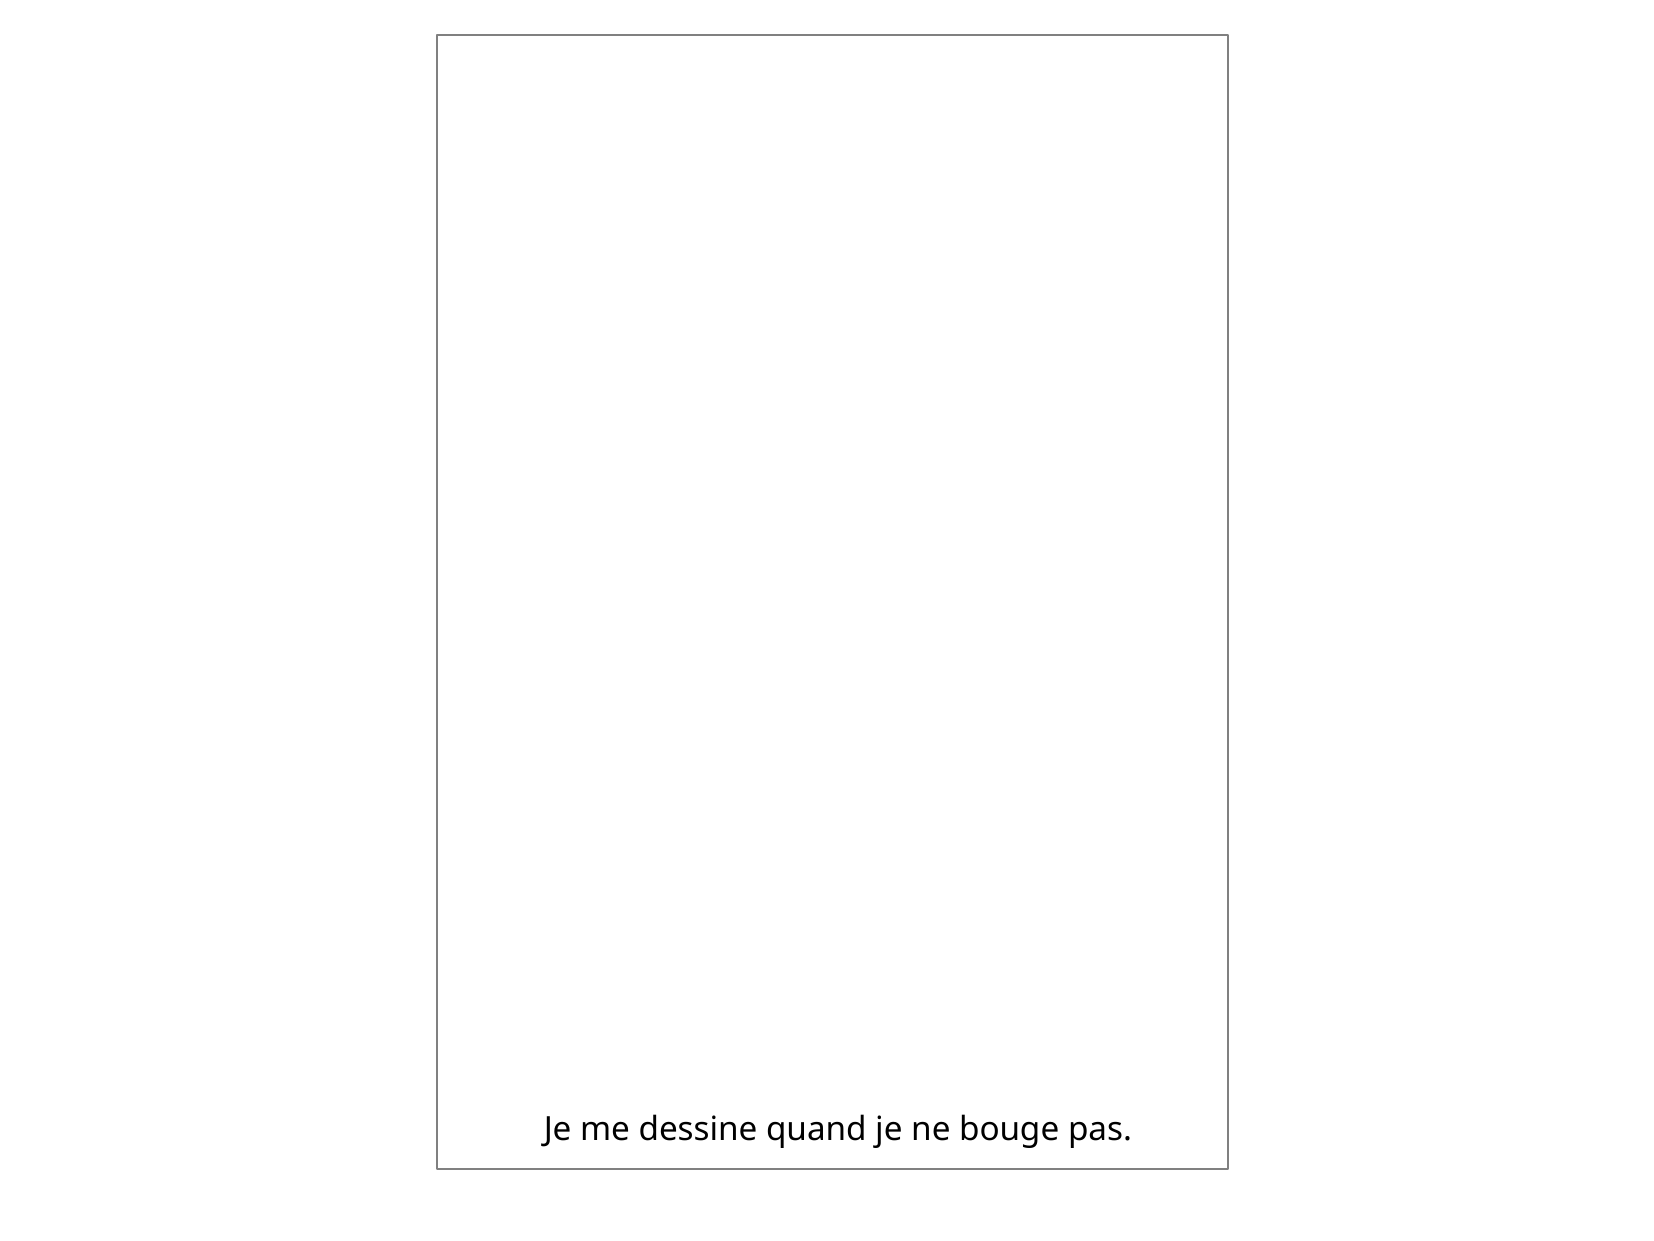

Je me dessine quand je ne bouge pas.